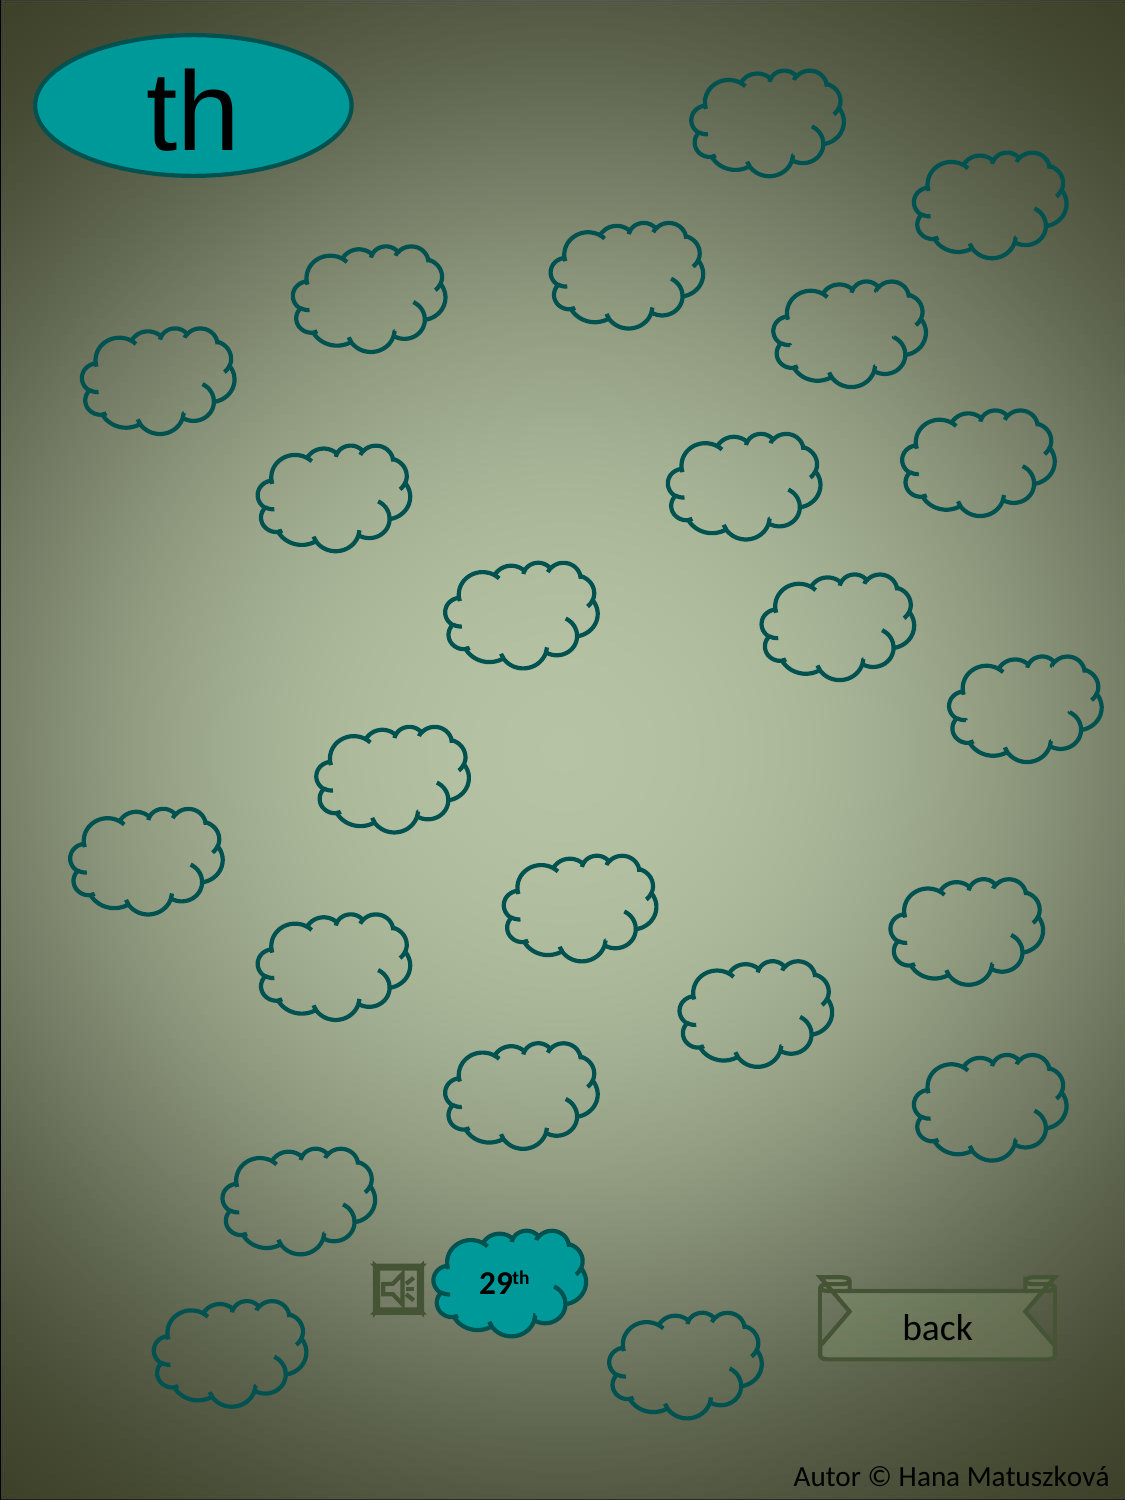

th
29th
back
Autor © Hana Matuszková